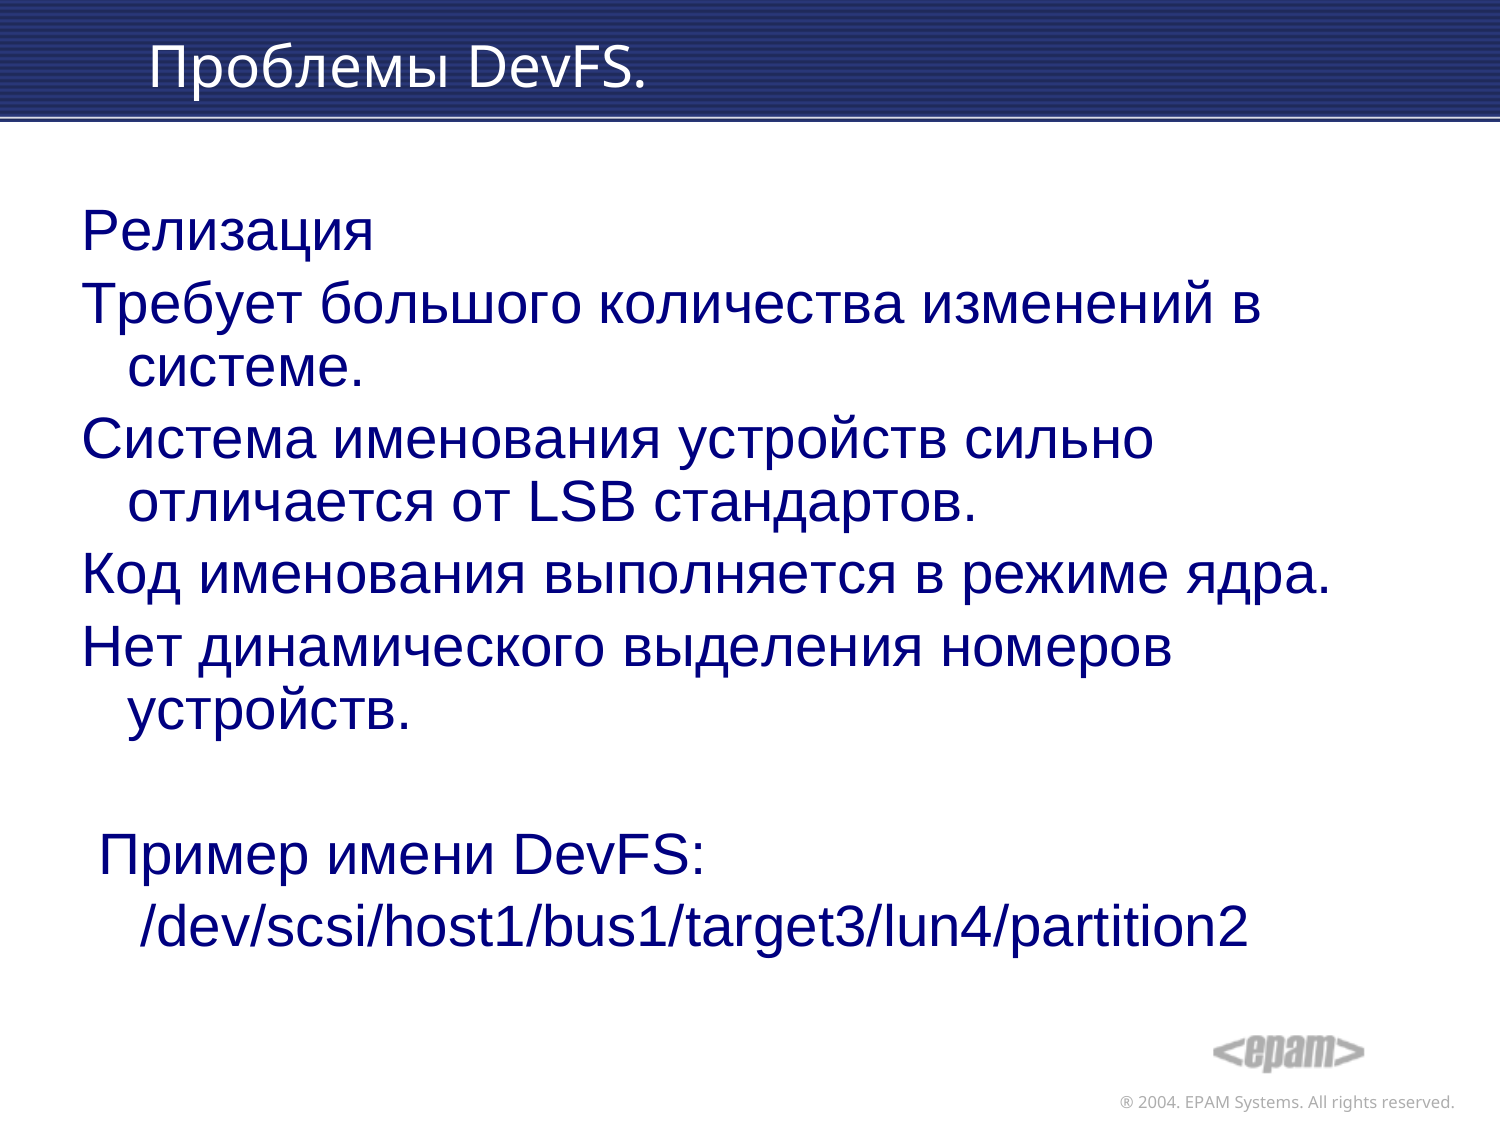

# Проблемы DevFS.
Релизация
Требует большого количества изменений в системе.
Система именования устройств сильно отличается от LSB стандартов.
Код именования выполняется в режиме ядра.
Нет динамического выделения номеров устройств.
Пример имени DevFS:
 /dev/scsi/host1/bus1/target3/lun4/partition2